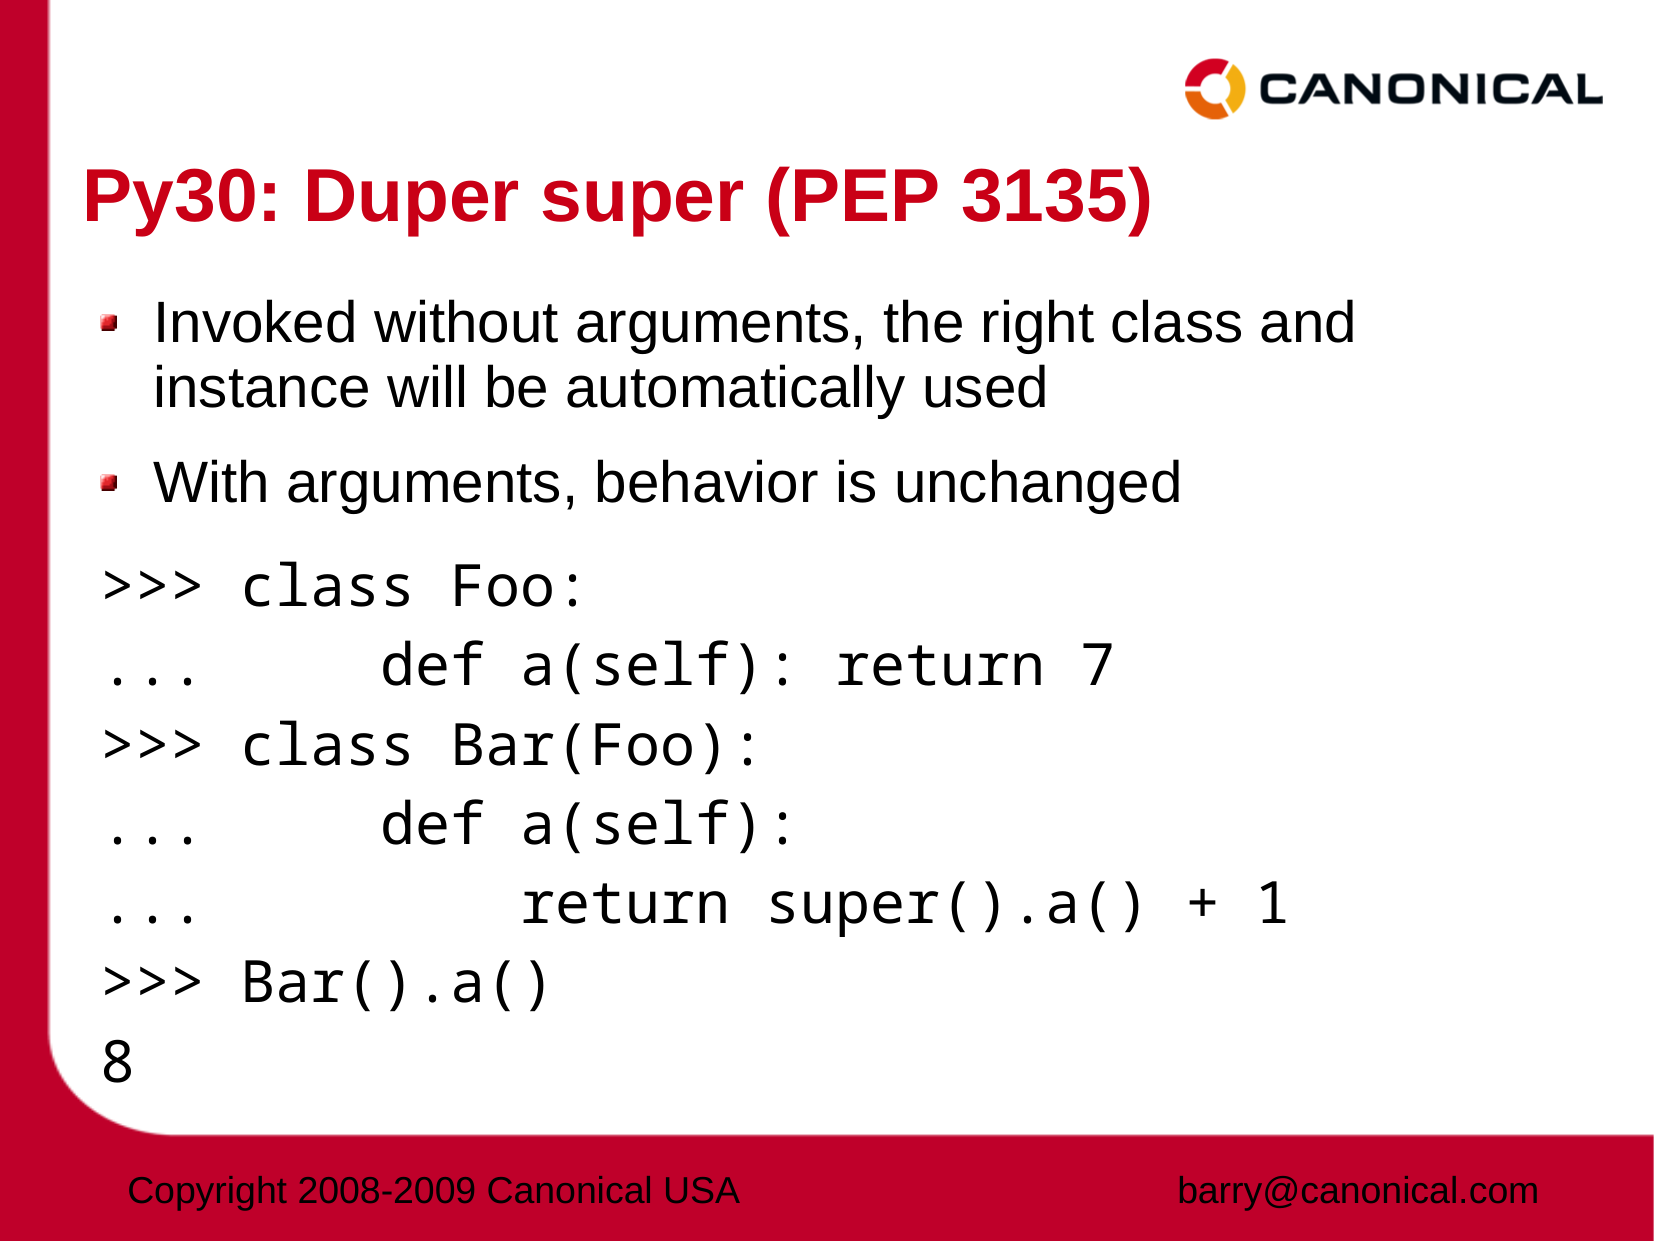

# Py30: Duper super (PEP 3135)
Invoked without arguments, the right class and instance will be automatically used
With arguments, behavior is unchanged
>>> class Foo:
... def a(self): return 7
>>> class Bar(Foo):
... def a(self):
... return super().a() + 1
>>> Bar().a()
8